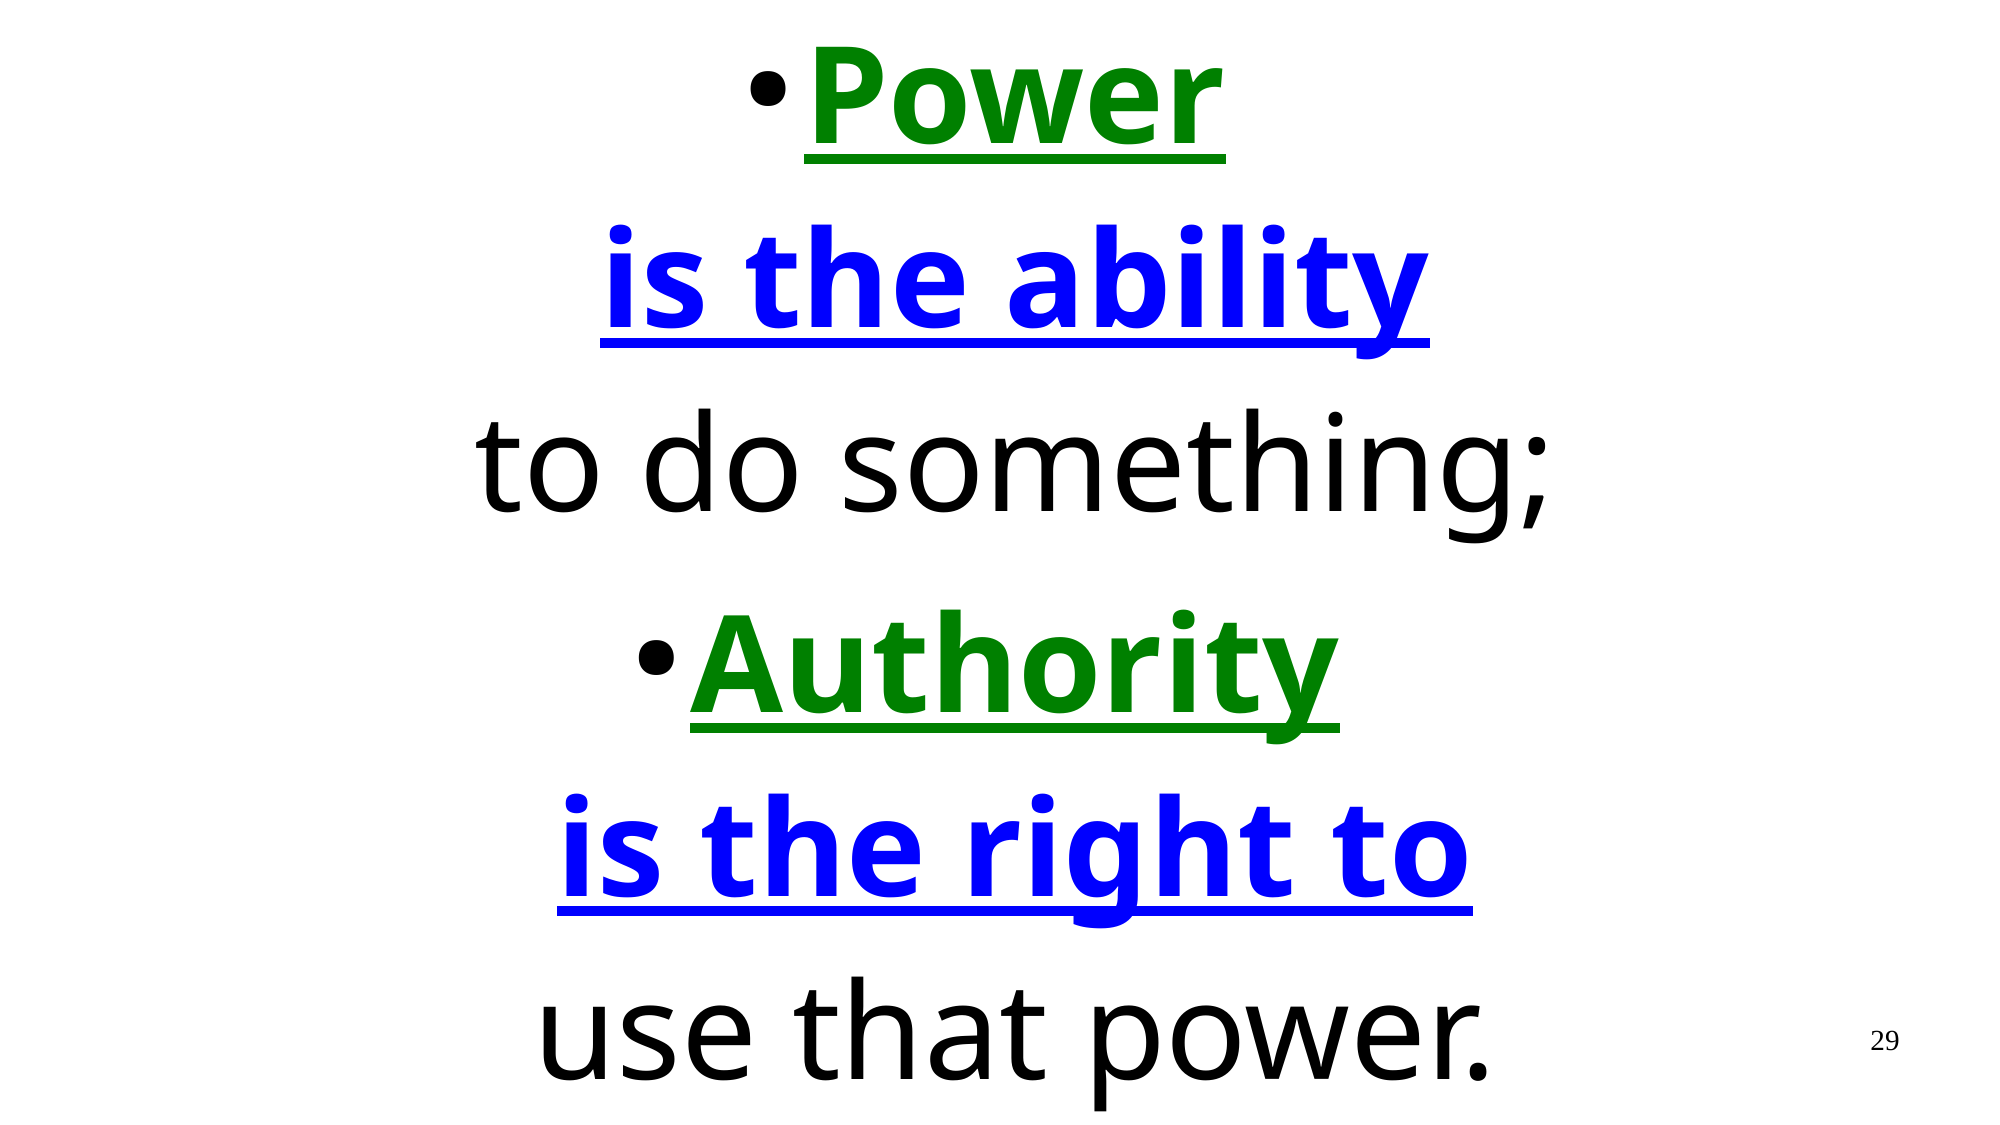

# Power is the ability to do something;
Authority
is the right to
use that power.
29